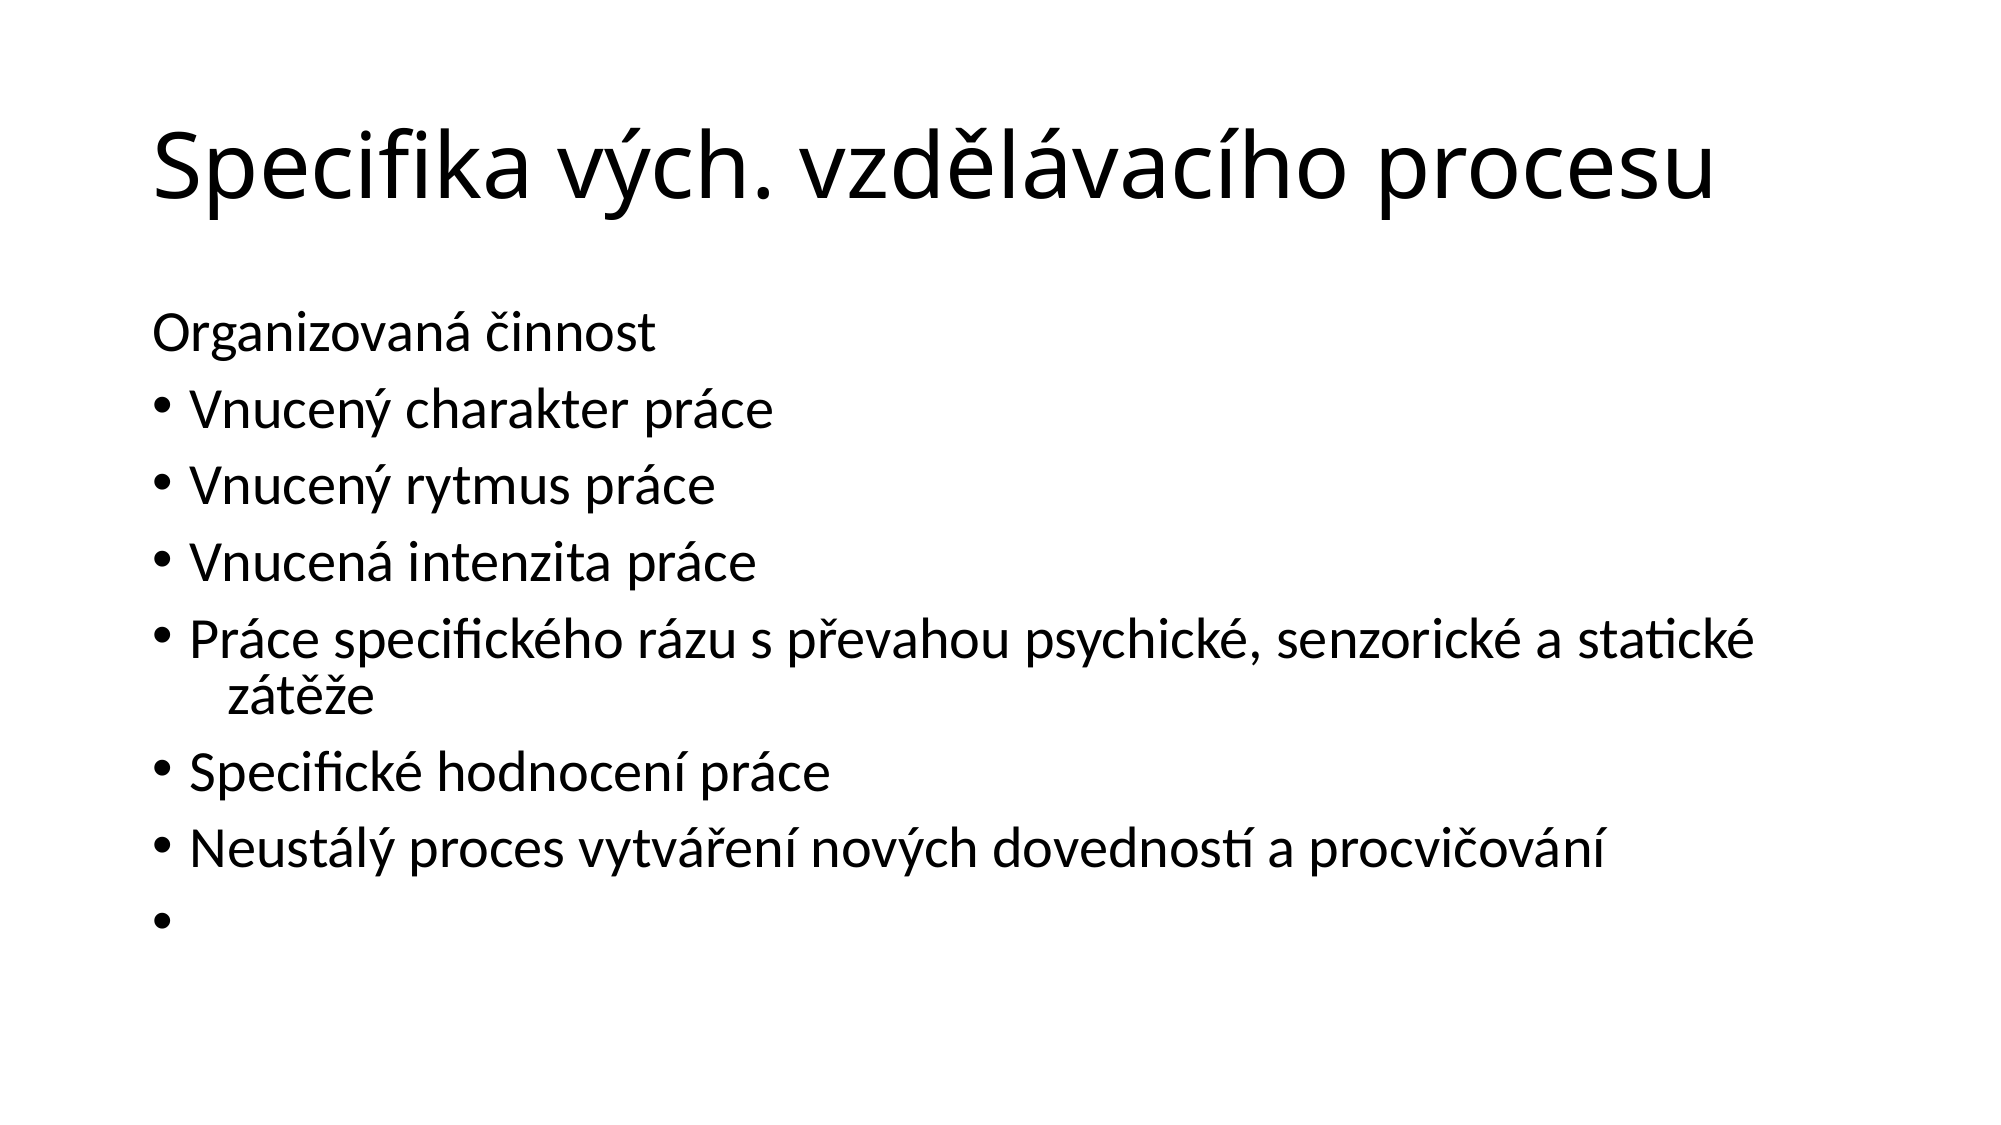

# Specifika vých. vzdělávacího procesu
Organizovaná činnost
Vnucený charakter práce
Vnucený rytmus práce
Vnucená intenzita práce
Práce specifického rázu s převahou psychické, senzorické a statické zátěže
Specifické hodnocení práce
Neustálý proces vytváření nových dovedností a procvičování